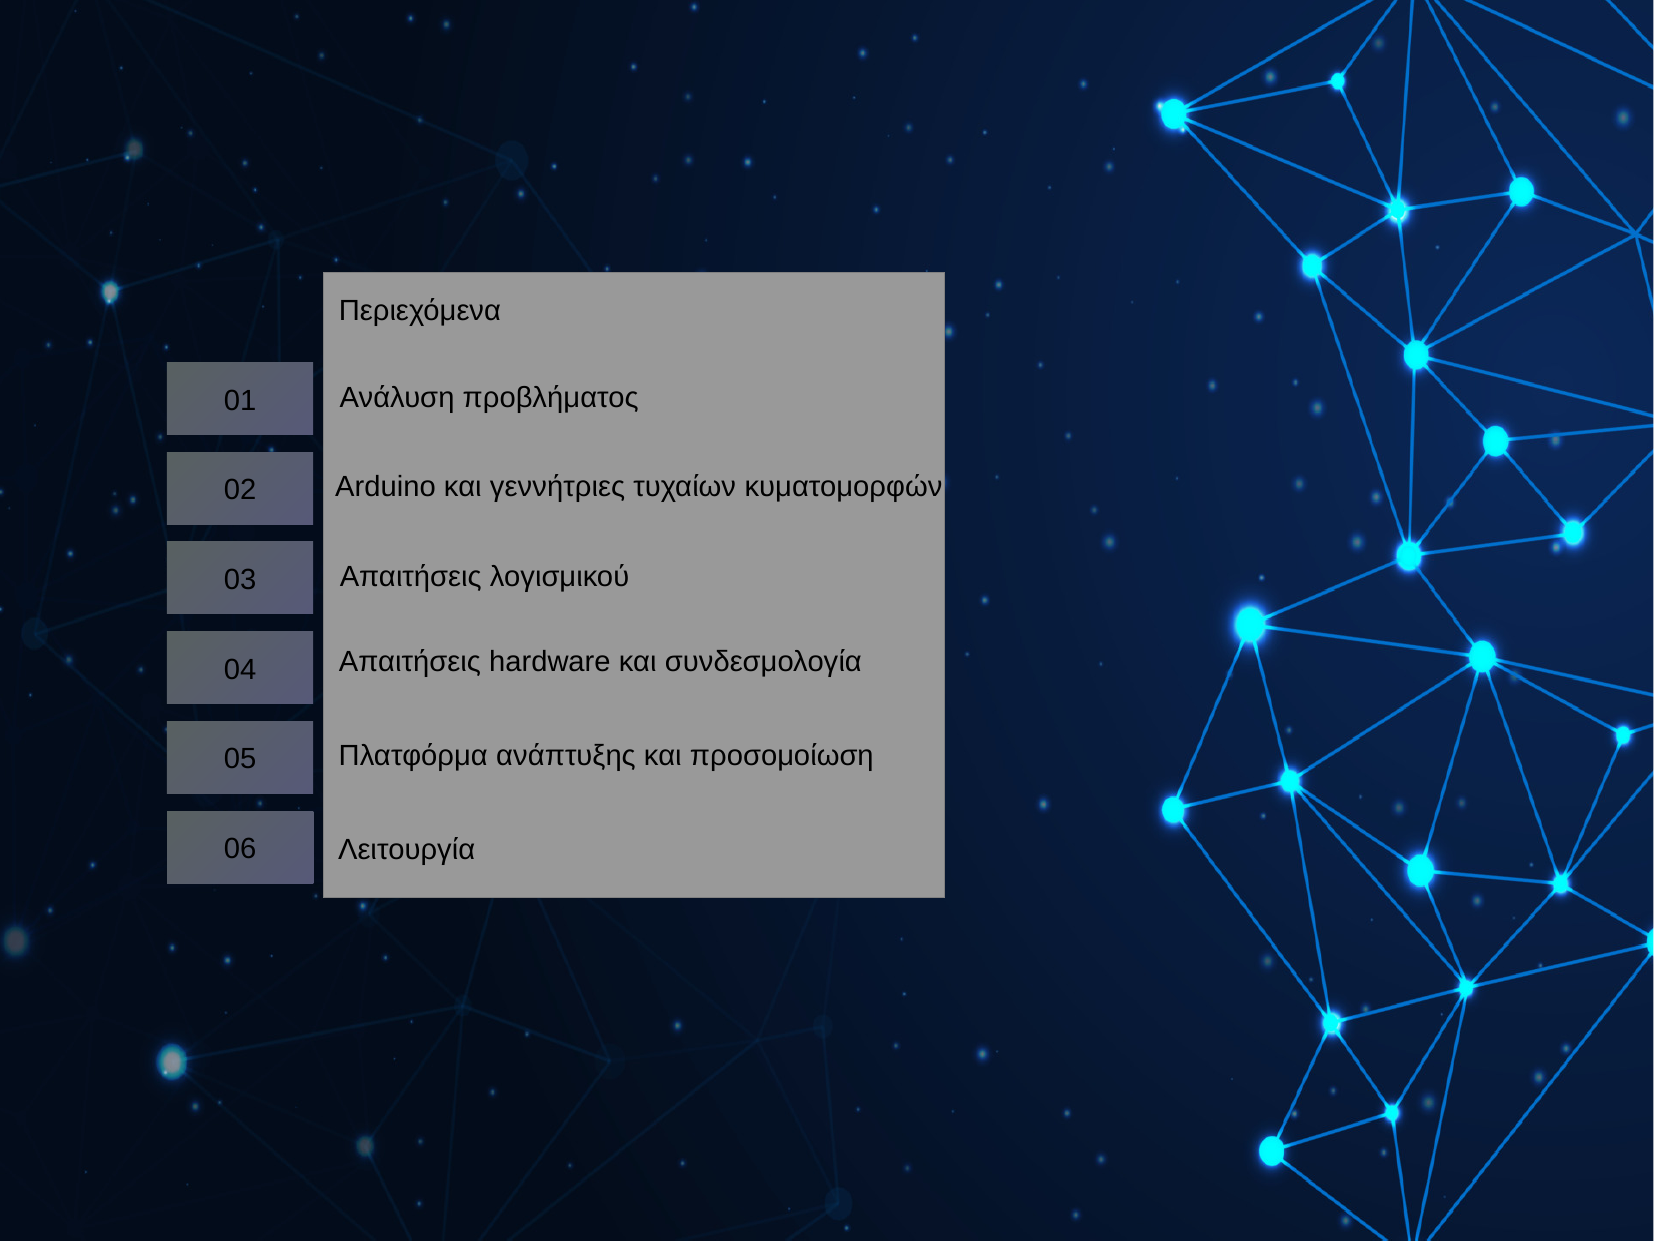

# Περιεχόμενα
01
Ανάλυση προβλήματος
02
Arduino και γεννήτριες τυχαίων κυματομορφών
03
Απαιτήσεις λογισμικού
Απαιτήσεις hardware και συνδεσμολογία
04
05
Πλατφόρμα ανάπτυξης και προσομοίωση
06
Λειτουργία